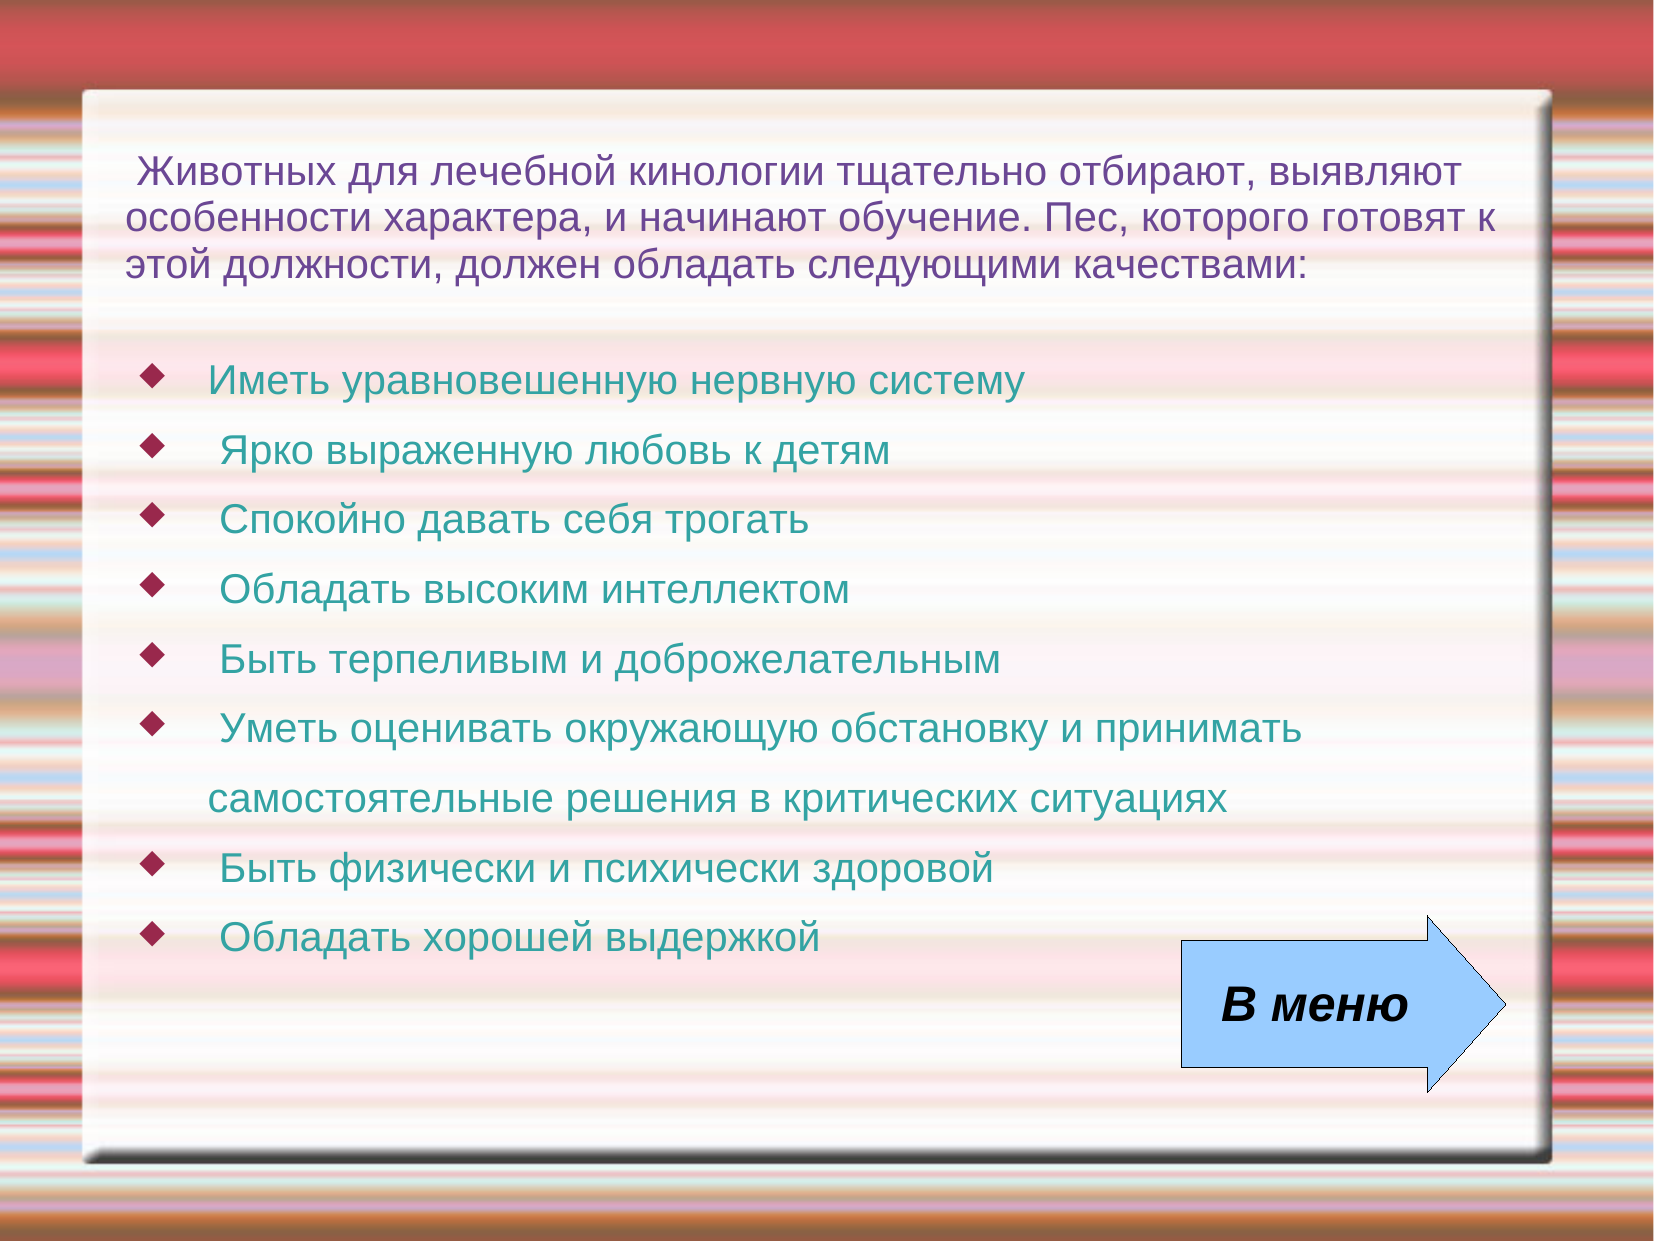

# Животных для лечебной кинологии тщательно отбирают, выявляют особенности характера, и начинают обучение. Пес, которого готовят к этой должности, должен обладать следующими качествами:
Иметь уравновешенную нервную систему
 Ярко выраженную любовь к детям
 Спокойно давать себя трогать
 Обладать высоким интеллектом
 Быть терпеливым и доброжелательным
 Уметь оценивать окружающую обстановку и принимать самостоятельные решения в критических ситуациях
 Быть физически и психически здоровой
 Обладать хорошей выдержкой
В меню